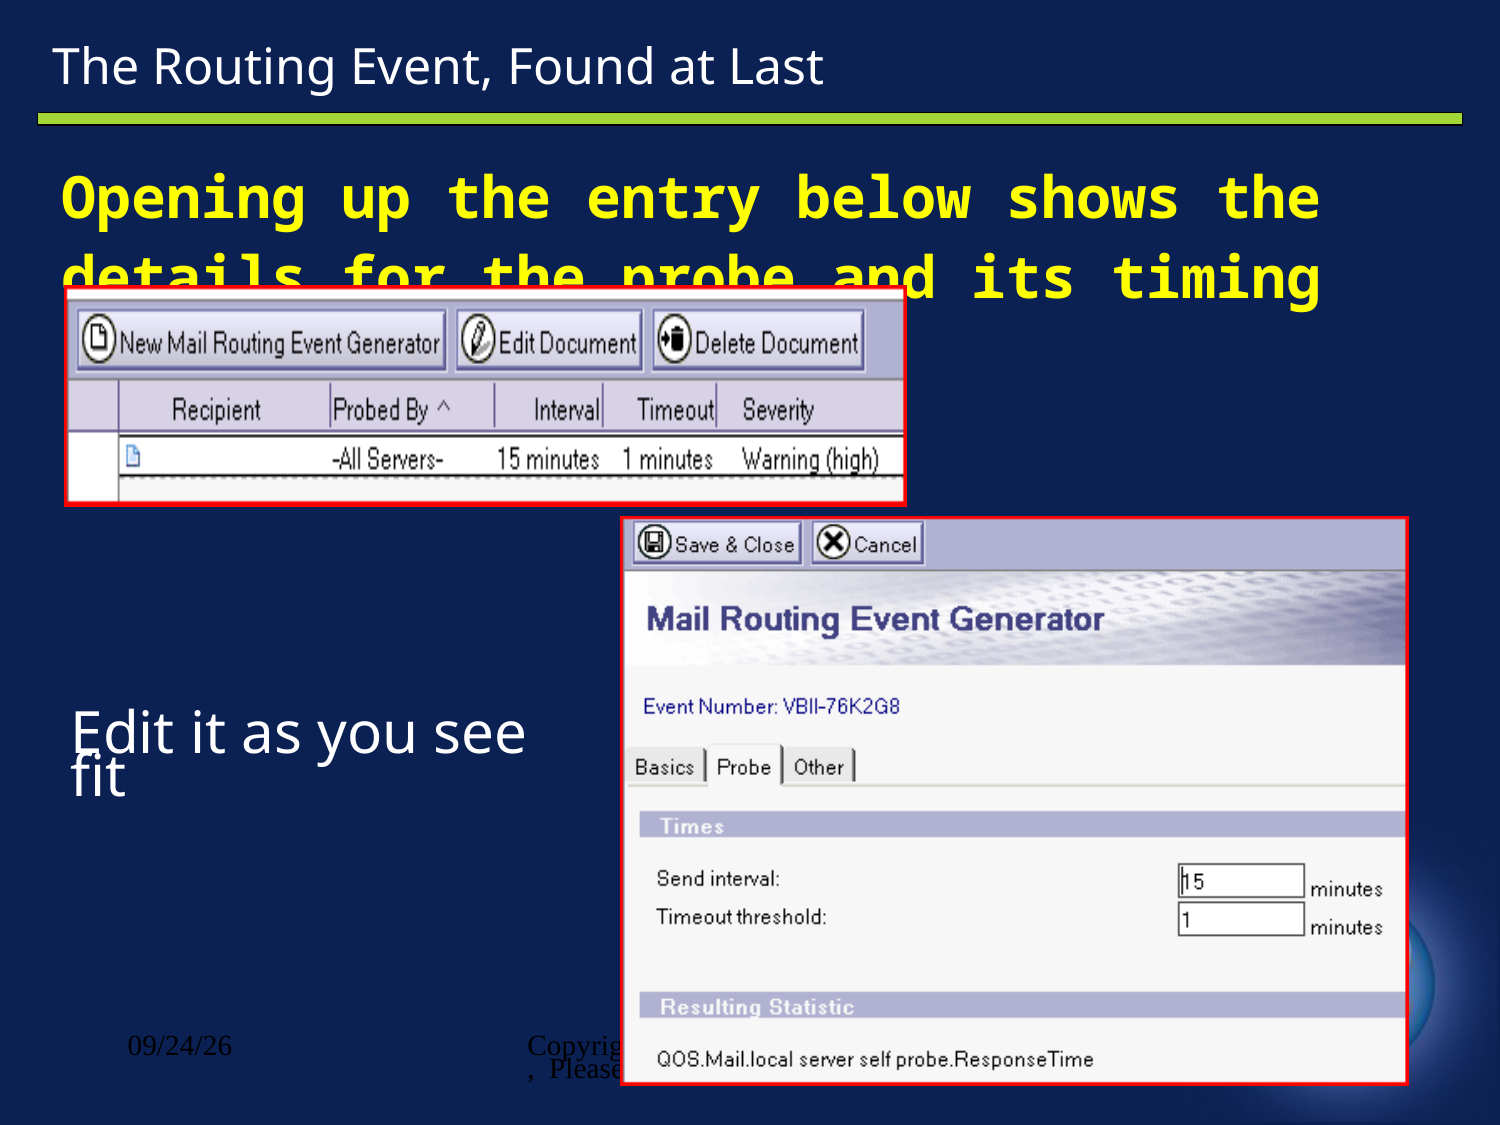

The Routing Event, Found at Last
Opening up the entry below shows the details for the probe and its timing
Edit it as you see fit
Copyright 2010, All Rights Reserved, Please Reference the Author
30